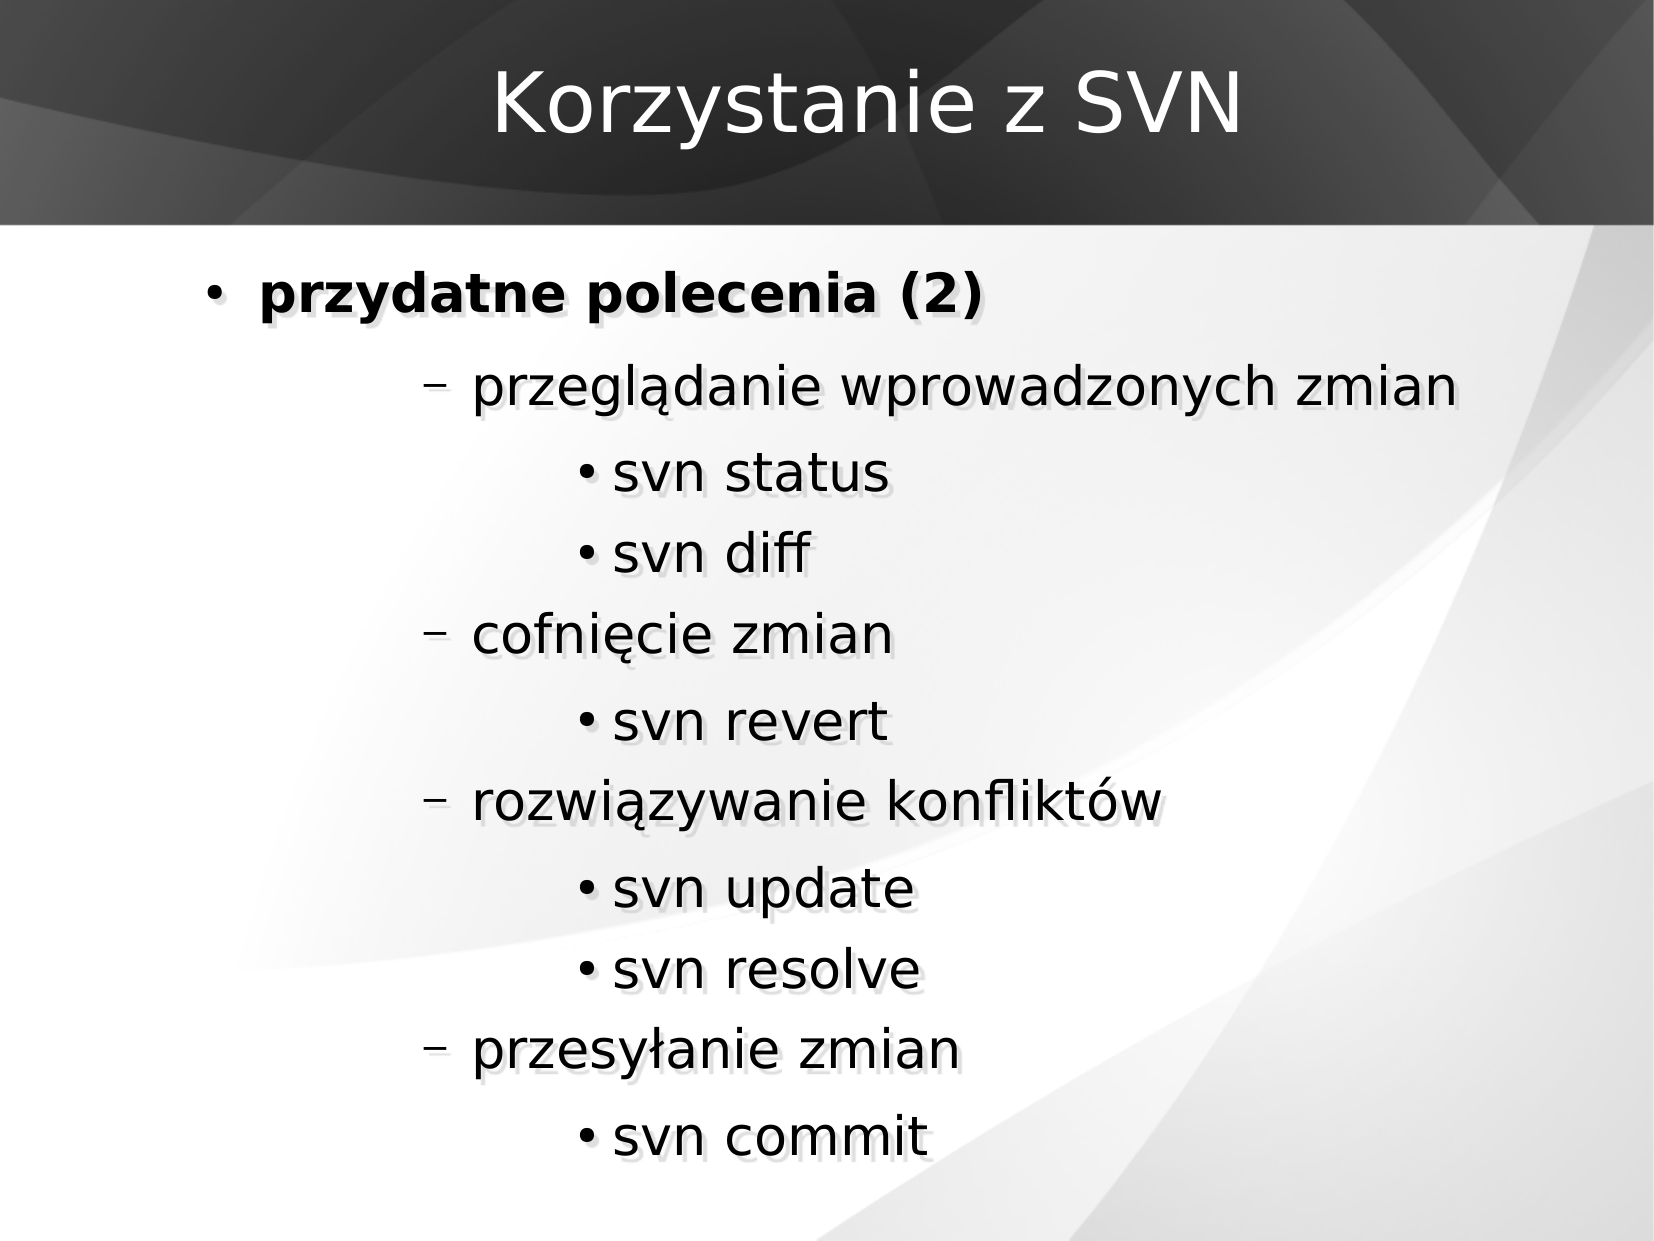

# Korzystanie z SVN
przydatne polecenia (2)
przeglądanie wprowadzonych zmian
svn status
svn diff
cofnięcie zmian
svn revert
rozwiązywanie konfliktów
svn update
svn resolve
przesyłanie zmian
svn commit